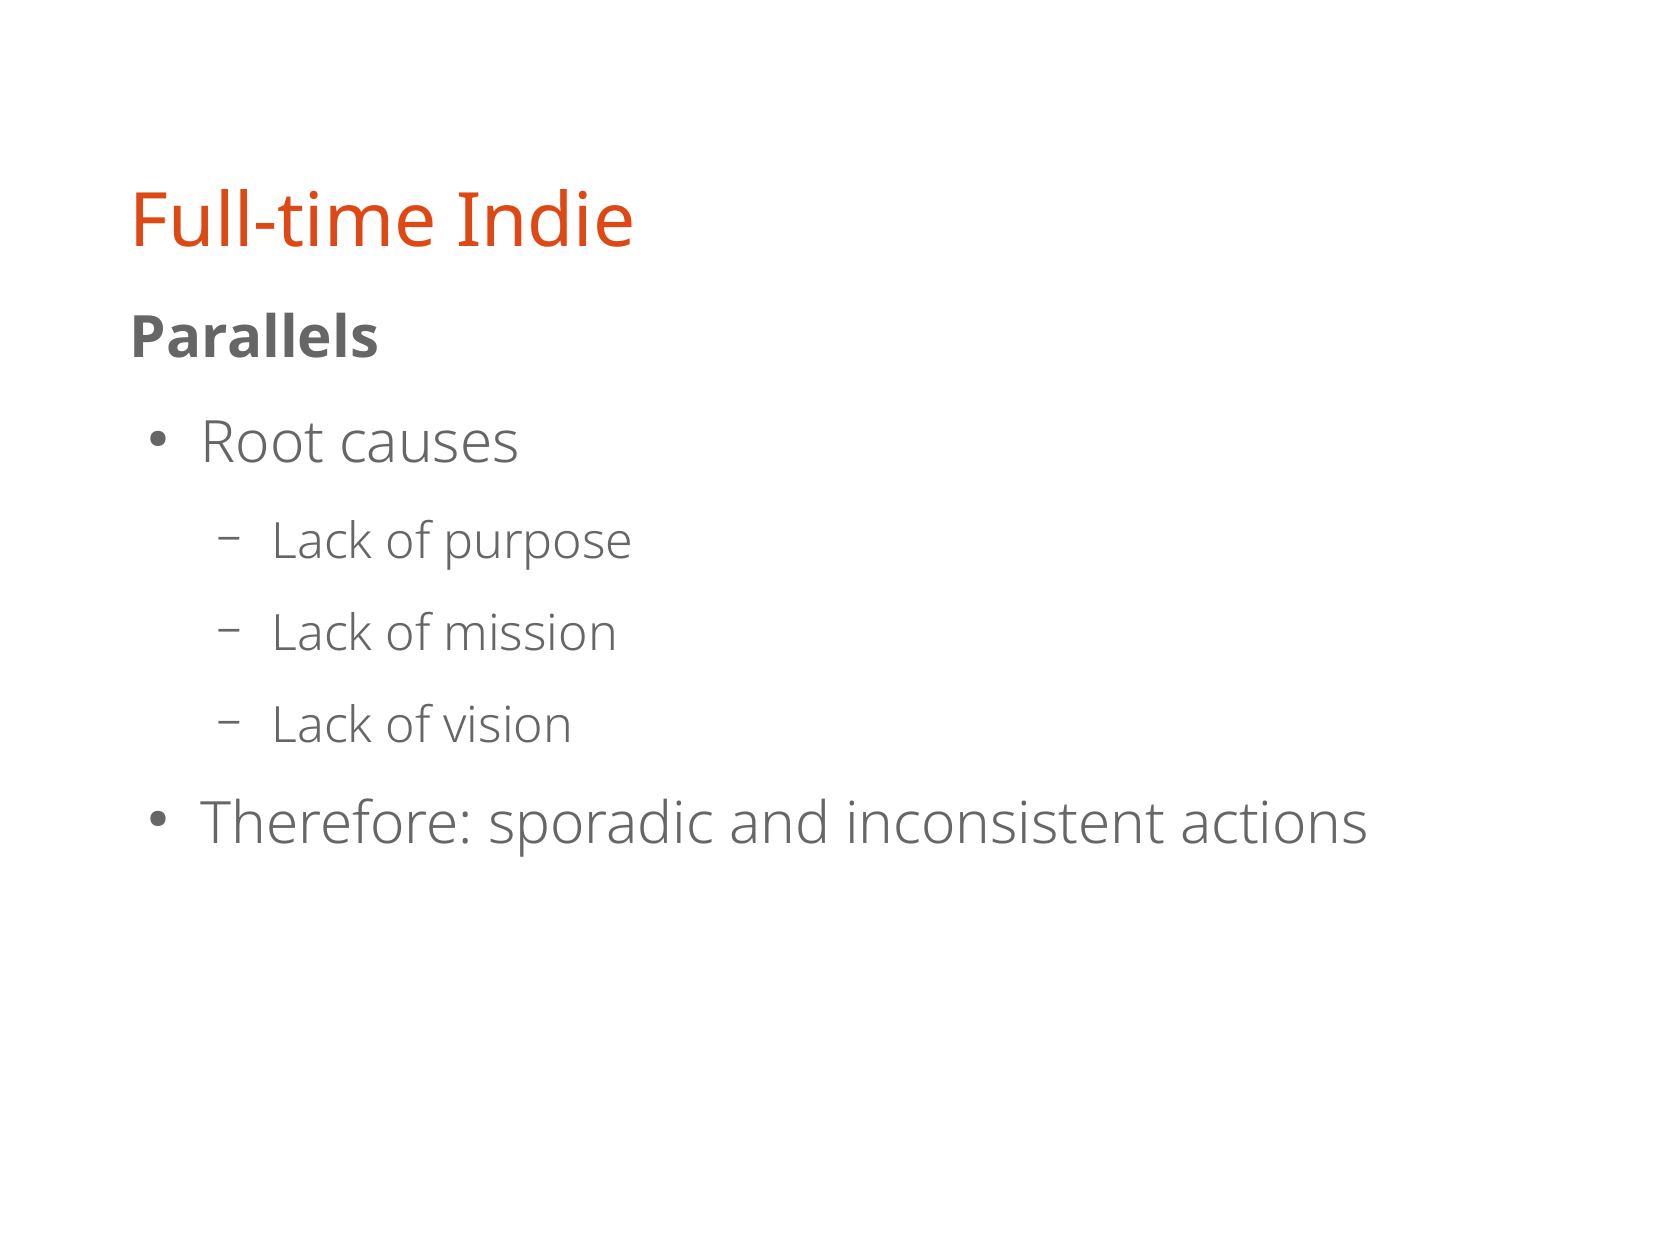

# Full-time Indie
Parallels
Root causes
Lack of purpose
Lack of mission
Lack of vision
Therefore: sporadic and inconsistent actions